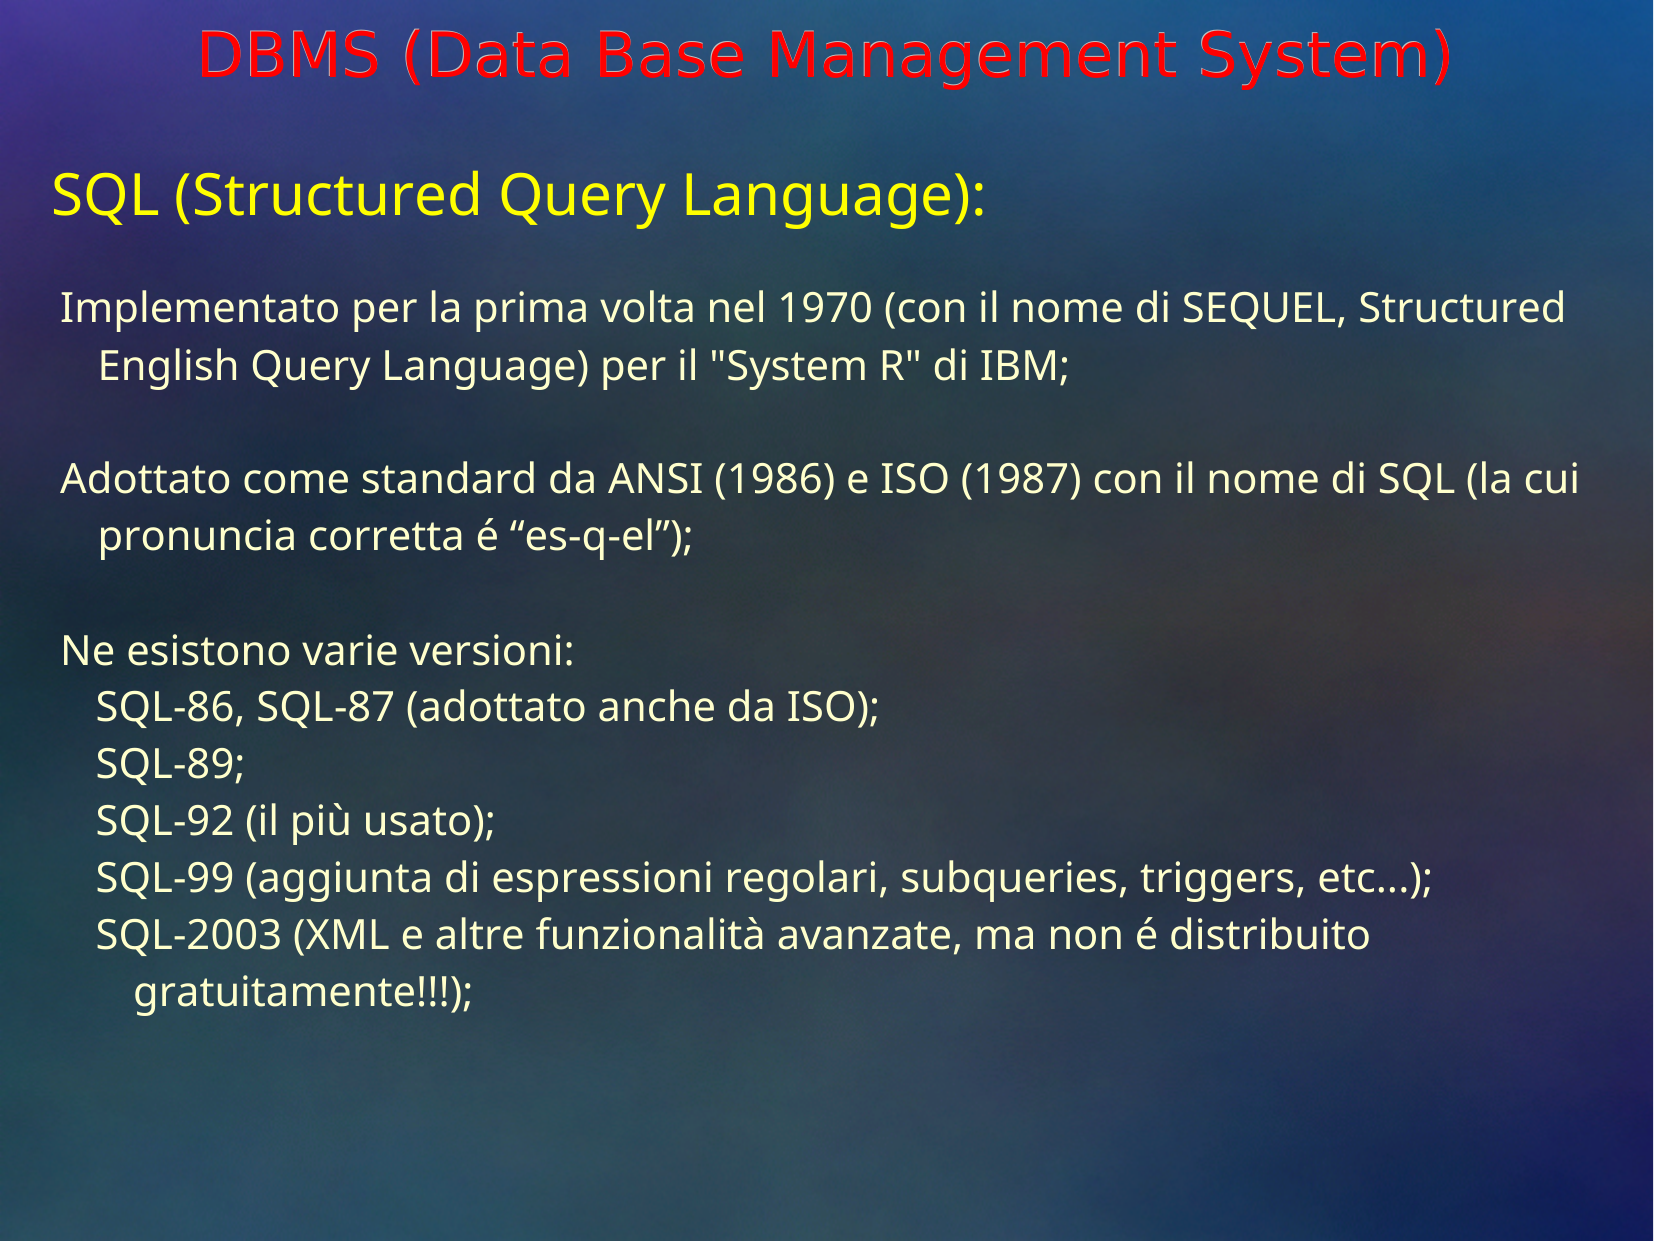

SQL (Structured Query Language):
Implementato per la prima volta nel 1970 (con il nome di SEQUEL, Structured English Query Language) per il "System R" di IBM;
Adottato come standard da ANSI (1986) e ISO (1987) con il nome di SQL (la cui pronuncia corretta é “es-q-el”);
Ne esistono varie versioni:
SQL-86, SQL-87 (adottato anche da ISO);
SQL-89;
SQL-92 (il più usato);
SQL-99 (aggiunta di espressioni regolari, subqueries, triggers, etc...);
SQL-2003 (XML e altre funzionalità avanzate, ma non é distribuito gratuitamente!!!);